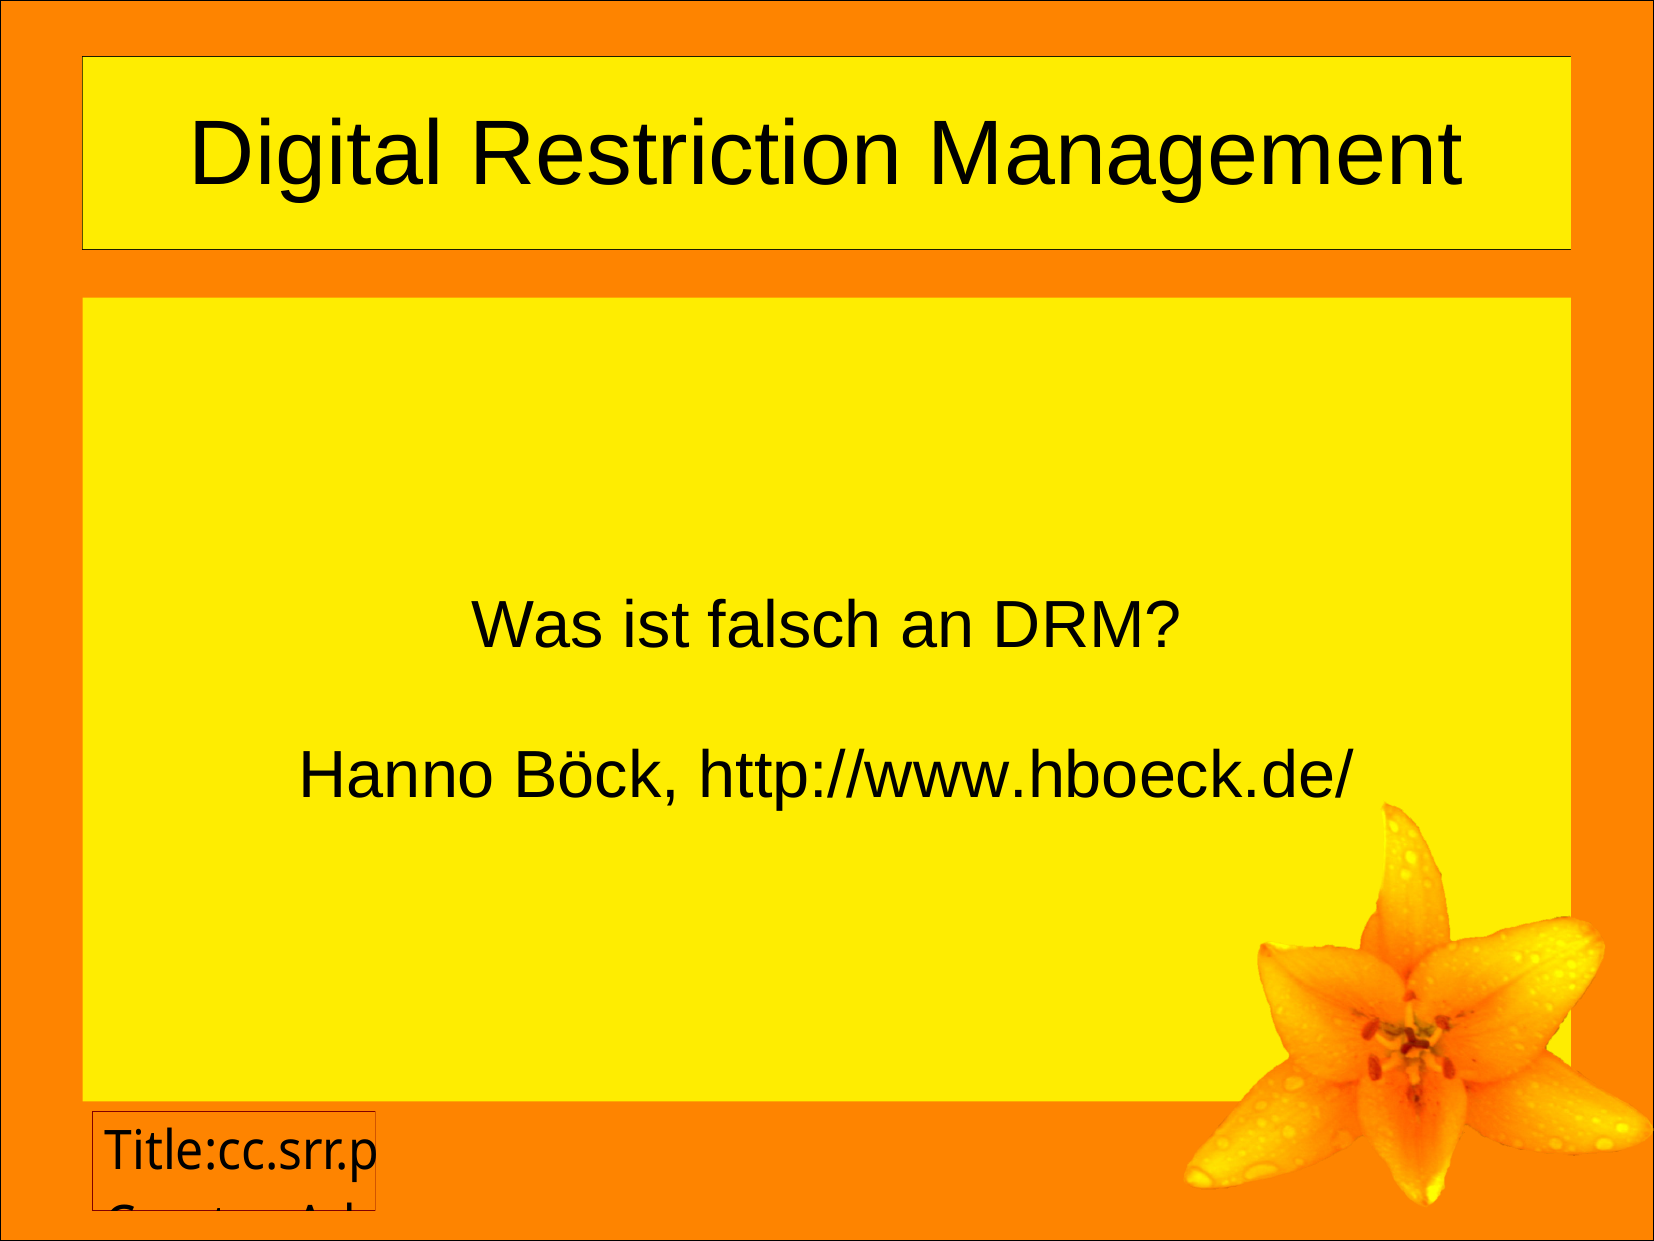

# Digital Restriction Management
Was ist falsch an DRM?
Hanno Böck, http://www.hboeck.de/